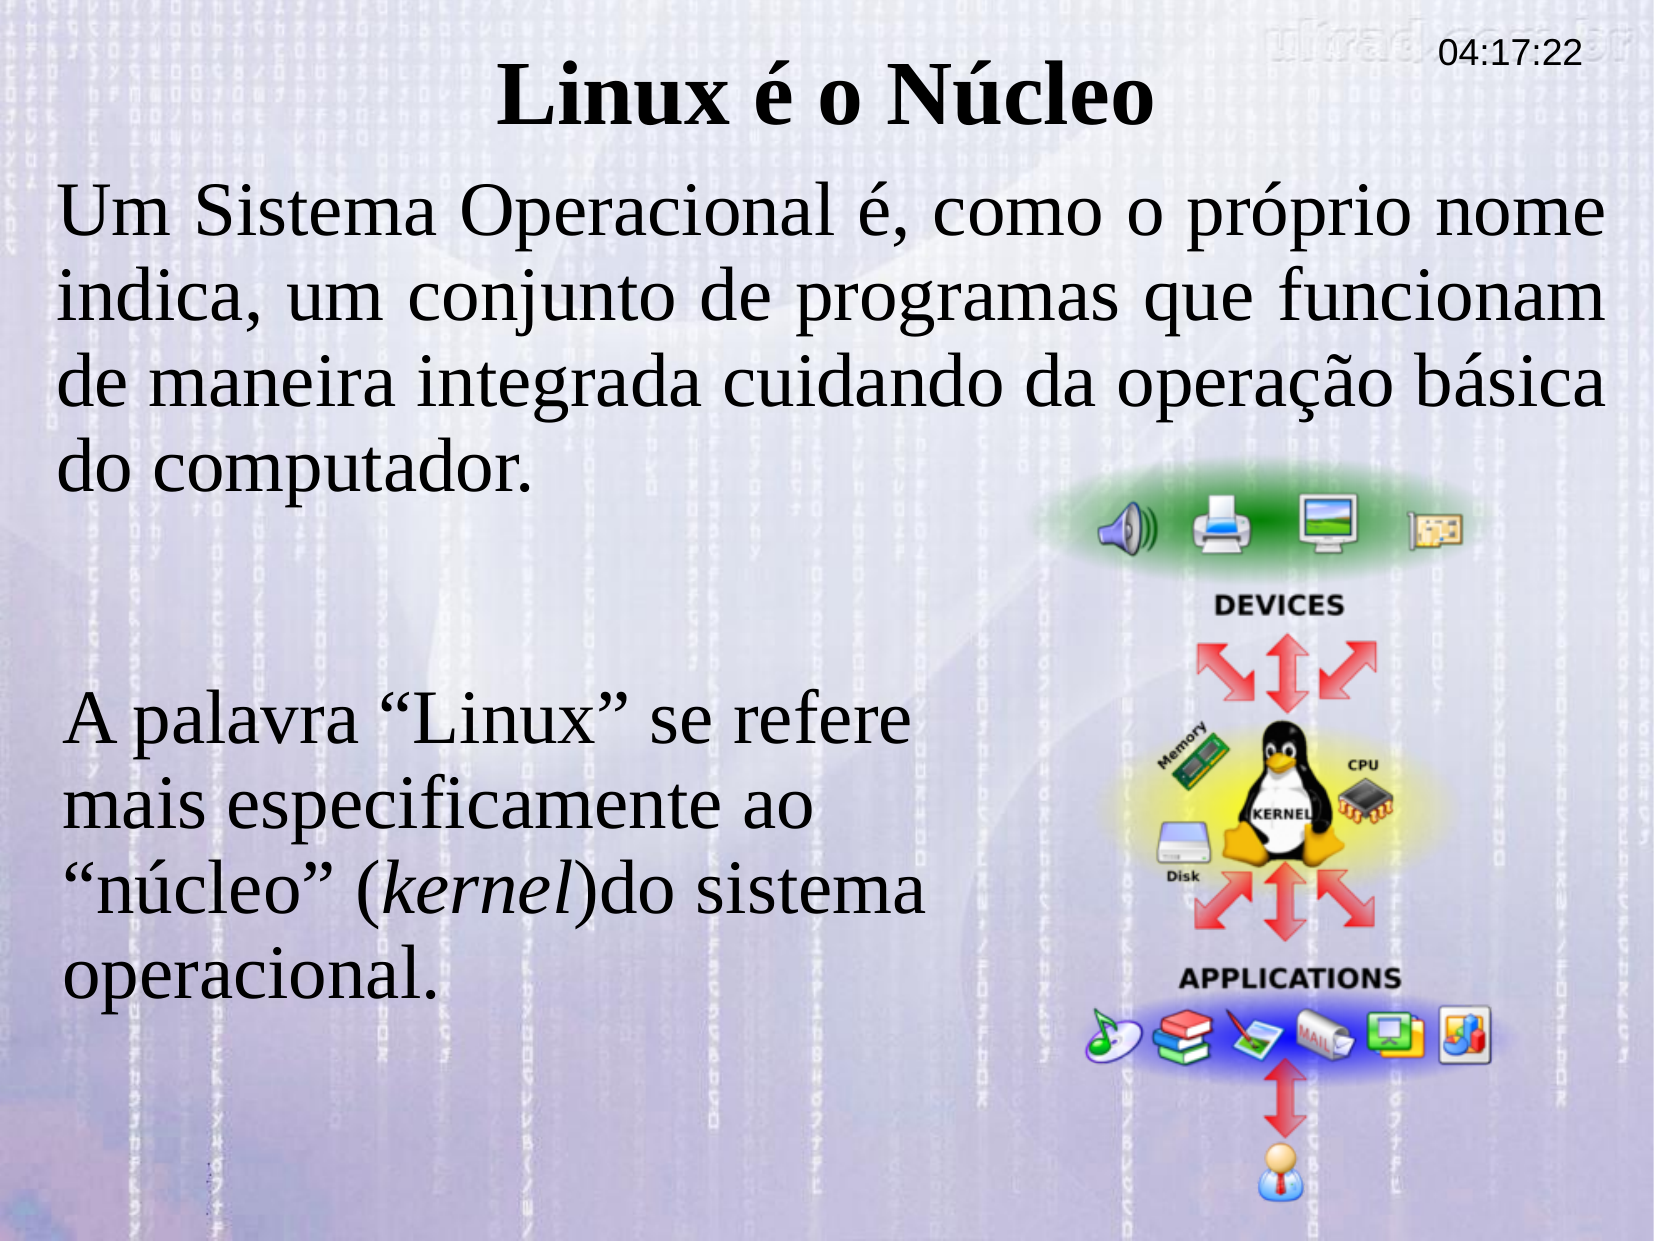

03:10:28
Linux é o Núcleo
Um Sistema Operacional é, como o próprio nome indica, um conjunto de programas que funcionam de maneira integrada cuidando da operação básica do computador.
A palavra “Linux” se refere mais especificamente ao “núcleo” (kernel)do sistema operacional.